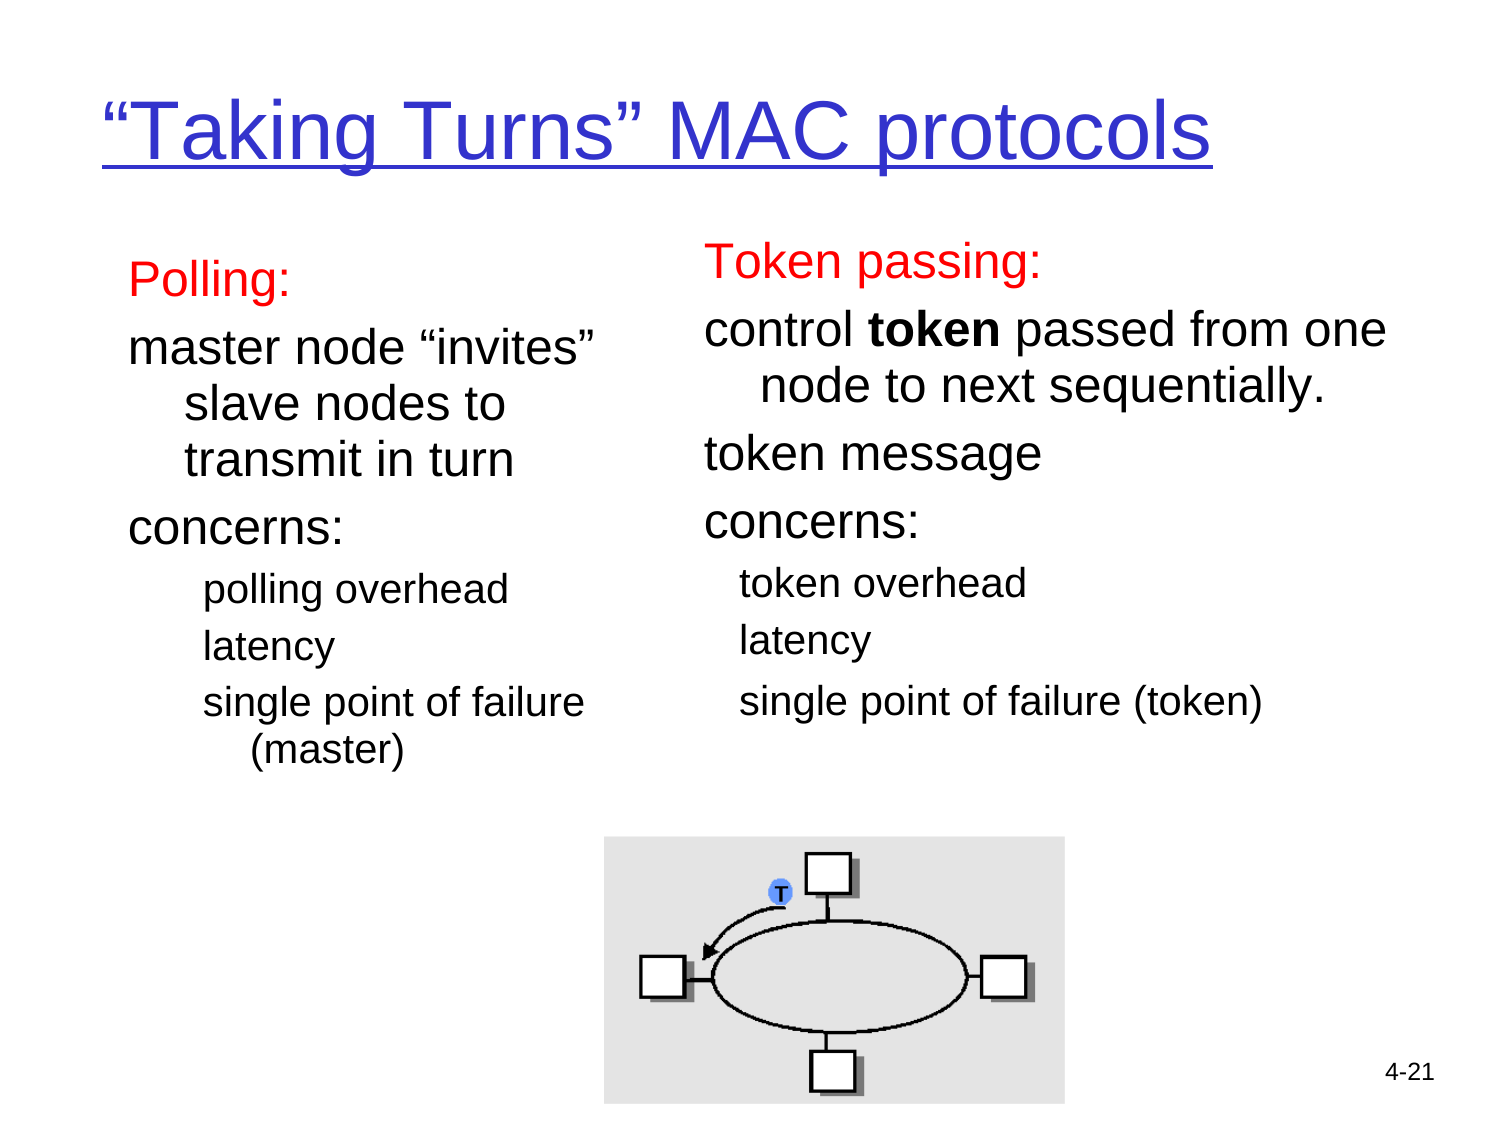

# “Taking Turns” MAC protocols
Token passing:
control token passed from one node to next sequentially.
token message
concerns:
token overhead
latency
single point of failure (token)
Polling:
master node “invites” slave nodes to transmit in turn
concerns:
polling overhead
latency
single point of failure (master)
21